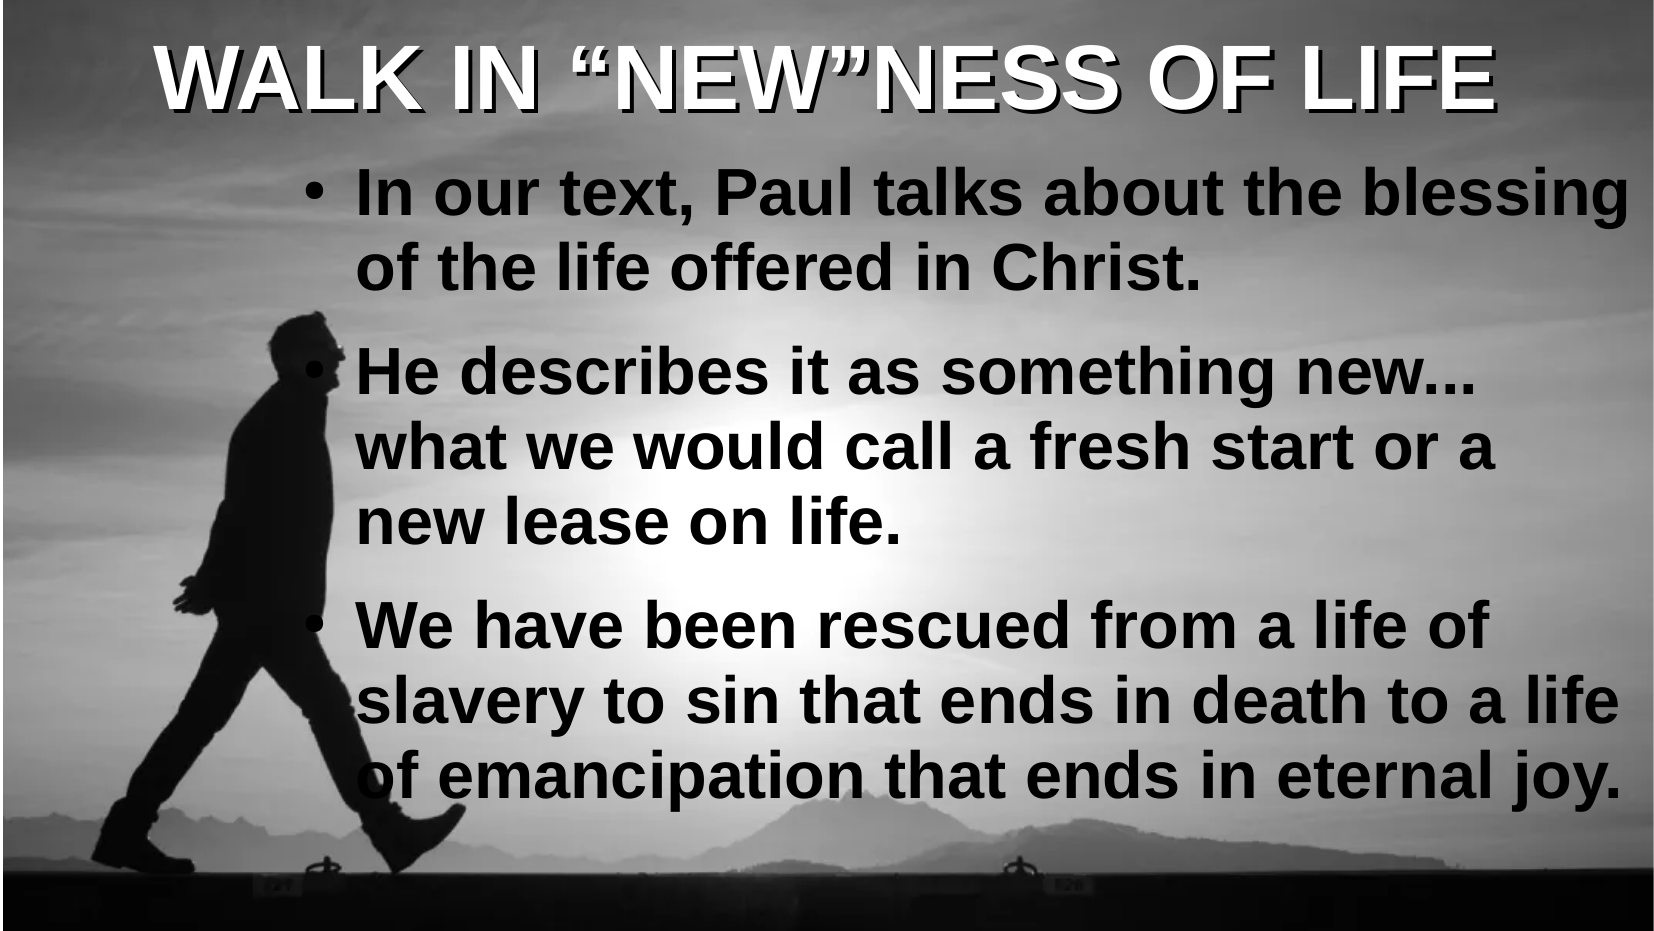

# WALK IN “NEW”NESS OF LIFE
In our text, Paul talks about the blessing of the life offered in Christ.
He describes it as something new... what we would call a fresh start or a new lease on life.
We have been rescued from a life of slavery to sin that ends in death to a life of emancipation that ends in eternal joy.